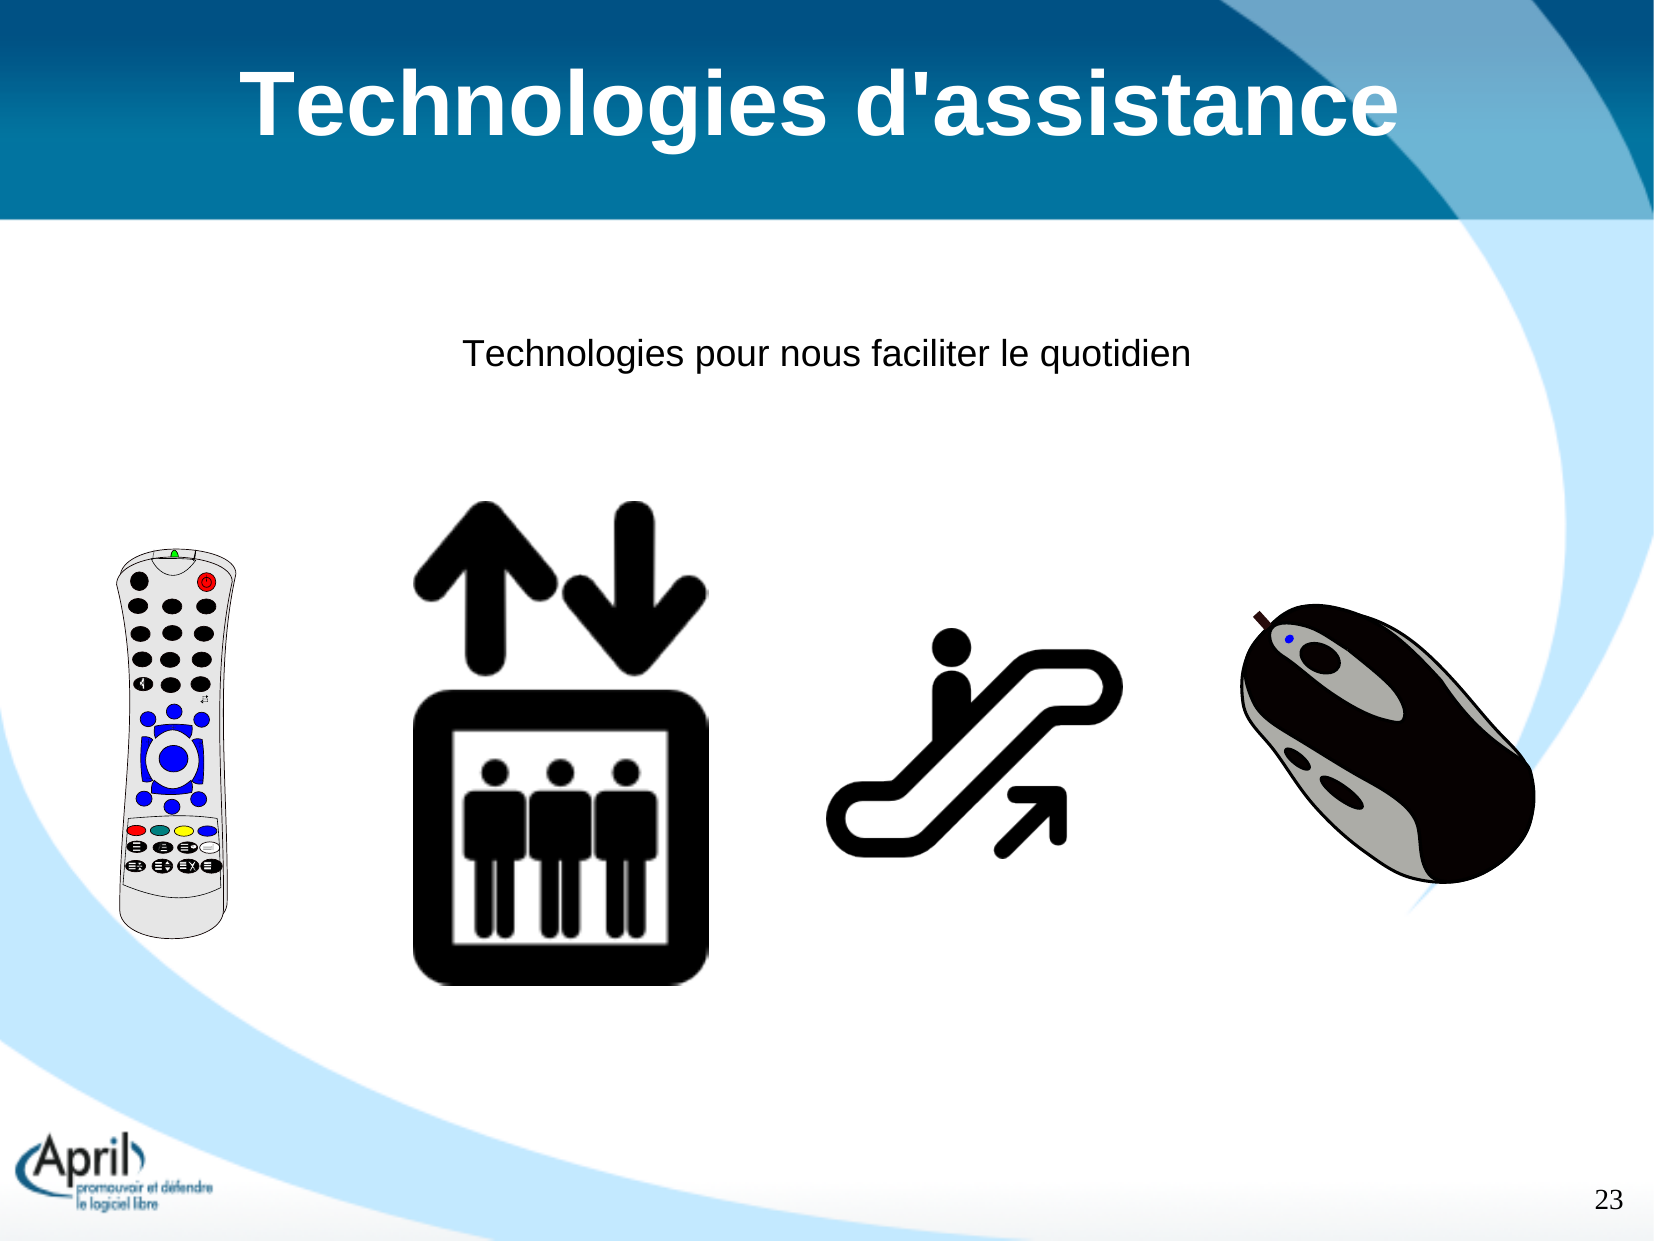

# Technologies d'assistance
Technologies pour nous faciliter le quotidien
23